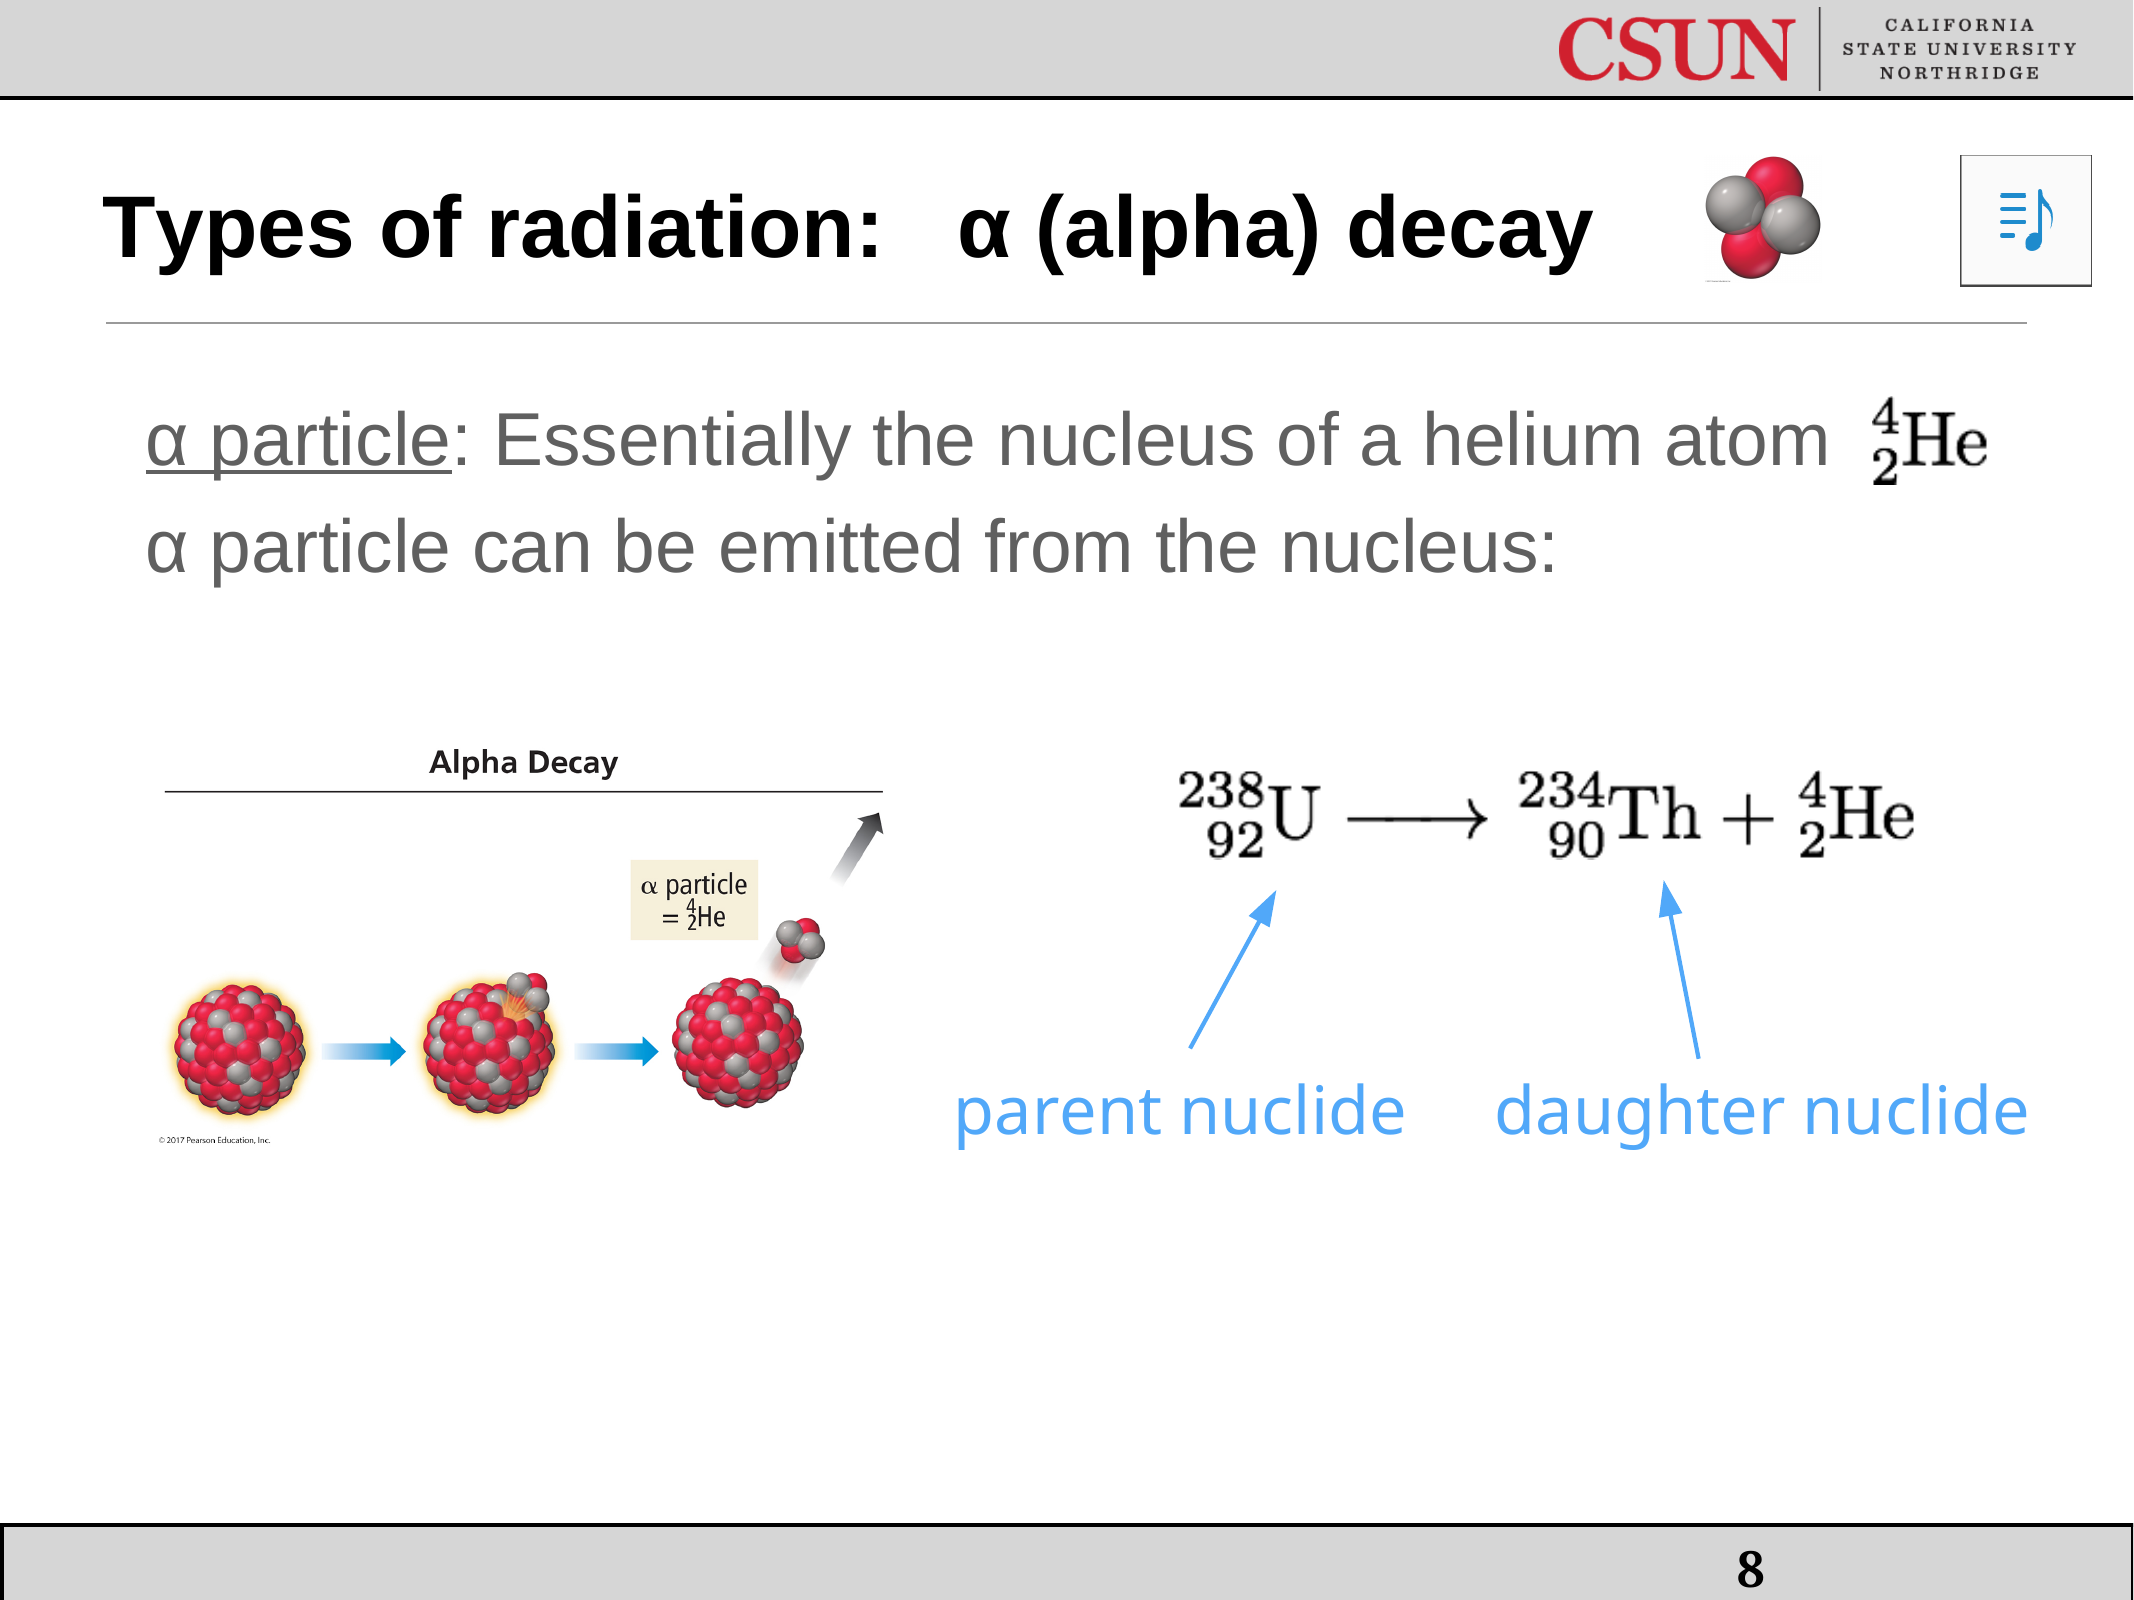

# Types of radiation: α (alpha) decay
α particle: Essentially the nucleus of a helium atom
α particle can be emitted from the nucleus:
parent nuclide
daughter nuclide
8